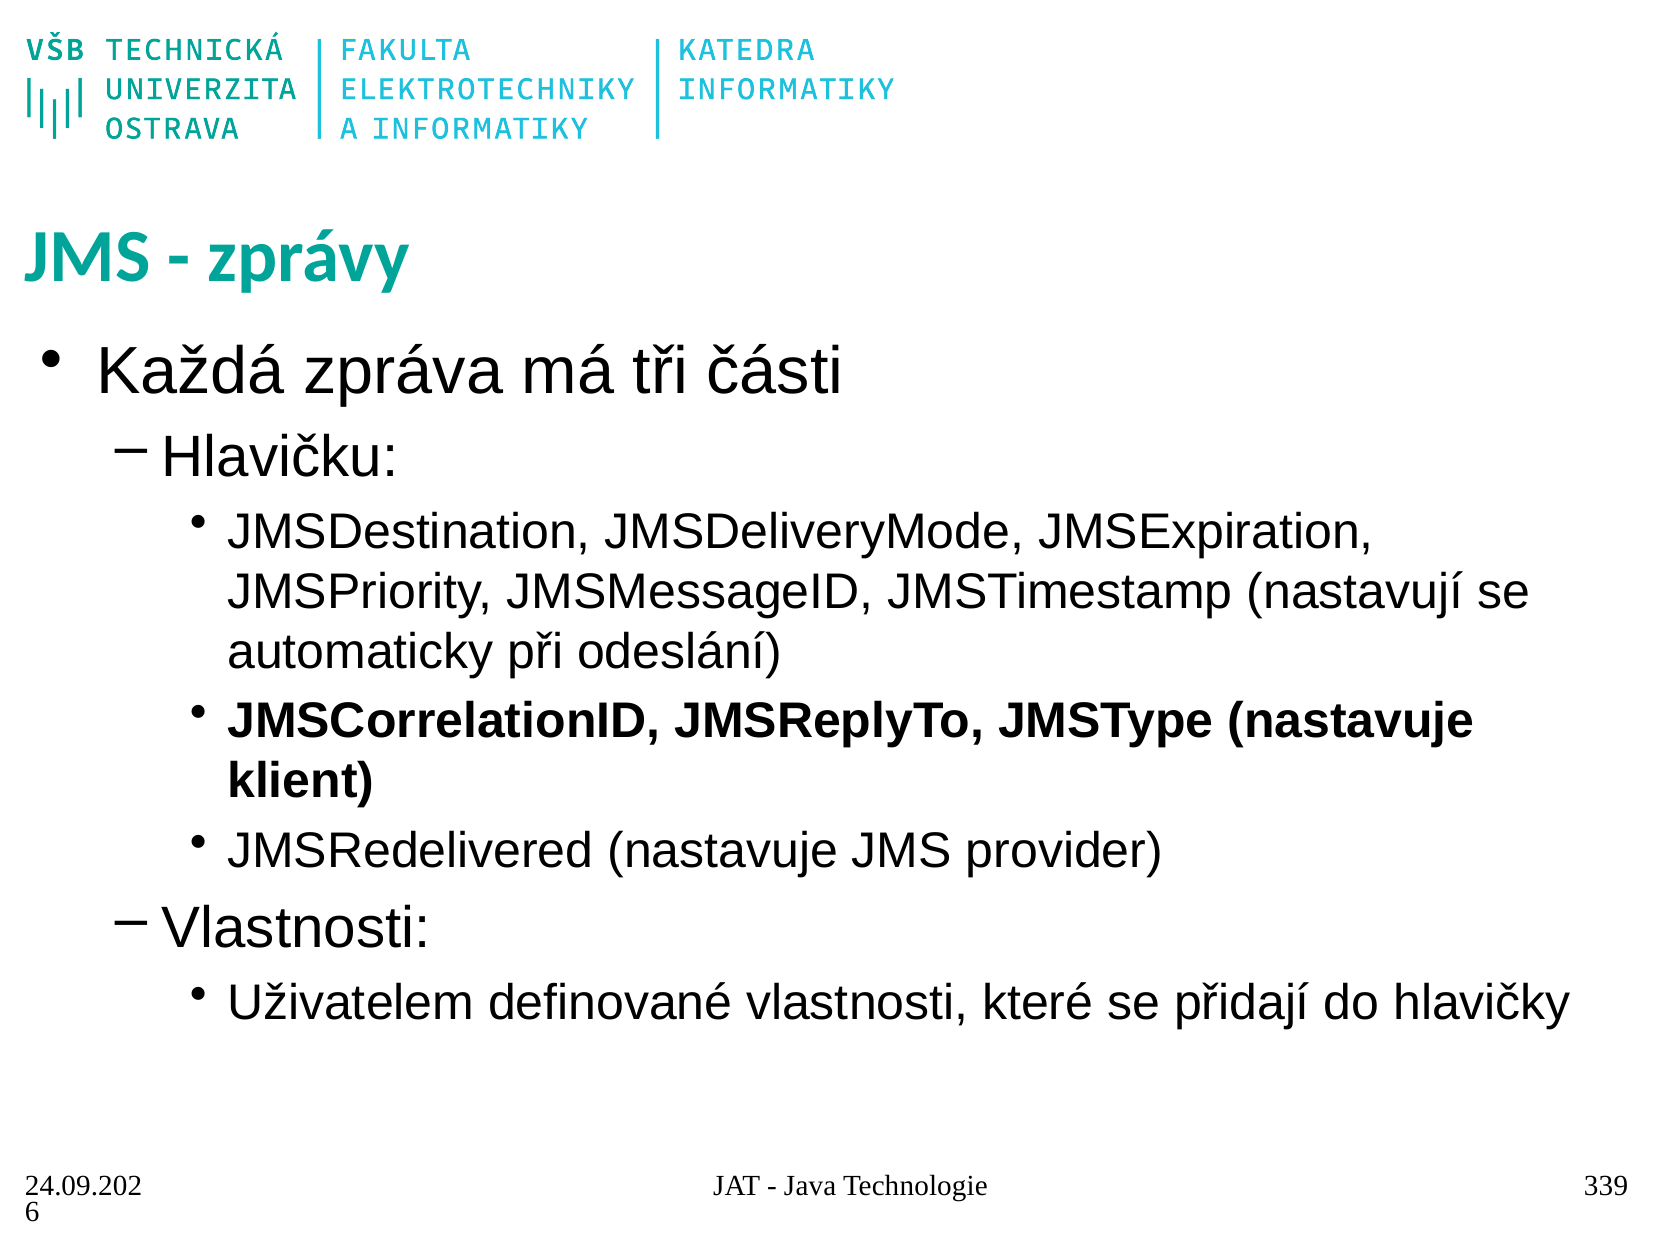

JMS - zprávy
# Každá zpráva má tři části
Hlavičku:
JMSDestination, JMSDeliveryMode, JMSExpiration, JMSPriority, JMSMessageID, JMSTimestamp (nastavují se automaticky při odeslání)
JMSCorrelationID, JMSReplyTo, JMSType (nastavuje klient)
JMSRedelivered (nastavuje JMS provider)
Vlastnosti:
Uživatelem definované vlastnosti, které se přidají do hlavičky
JAT - Java Technologie
339